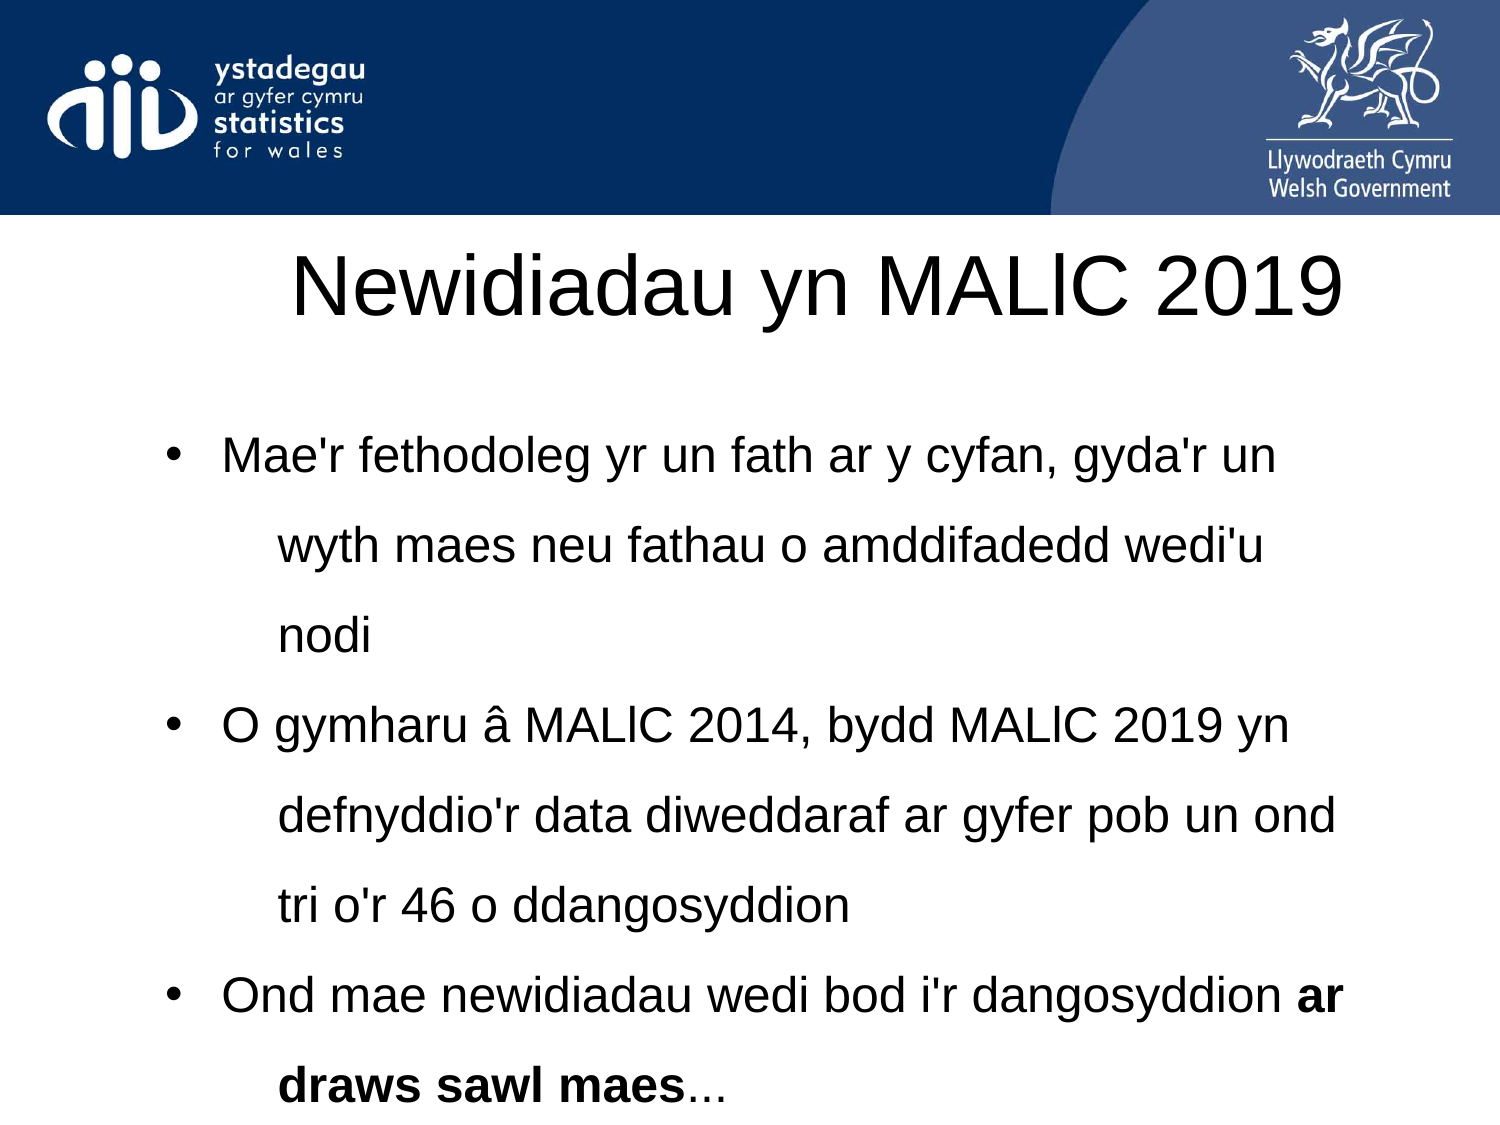

# Newidiadau yn MALlC 2019
Mae'r fethodoleg yr un fath ar y cyfan, gyda'r un wyth maes neu fathau o amddifadedd wedi'u nodi
O gymharu â MALlC 2014, bydd MALlC 2019 yn defnyddio'r data diweddaraf ar gyfer pob un ond tri o'r 46 o ddangosyddion
Ond mae newidiadau wedi bod i'r dangosyddion ar draws sawl maes...